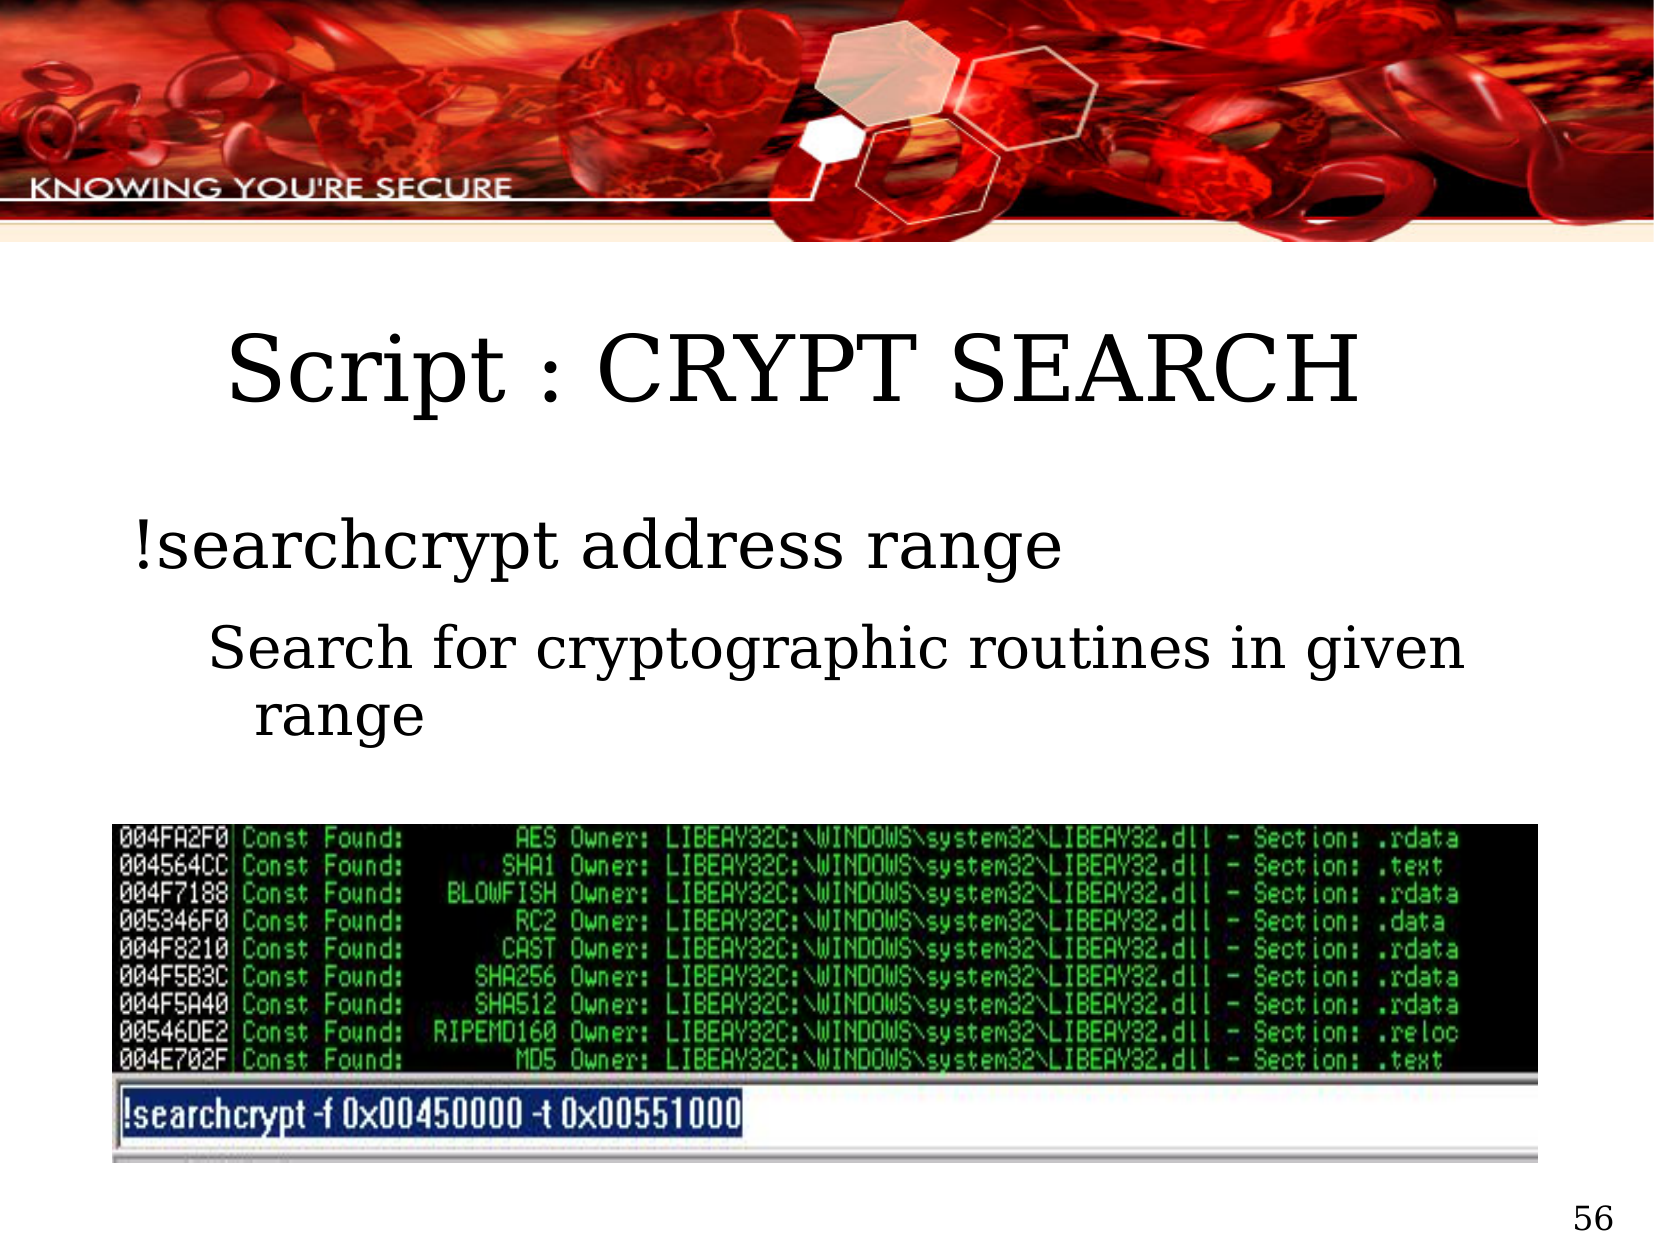

# Script : CRYPT SEARCH
!searchcrypt address range
Search for cryptographic routines in given range